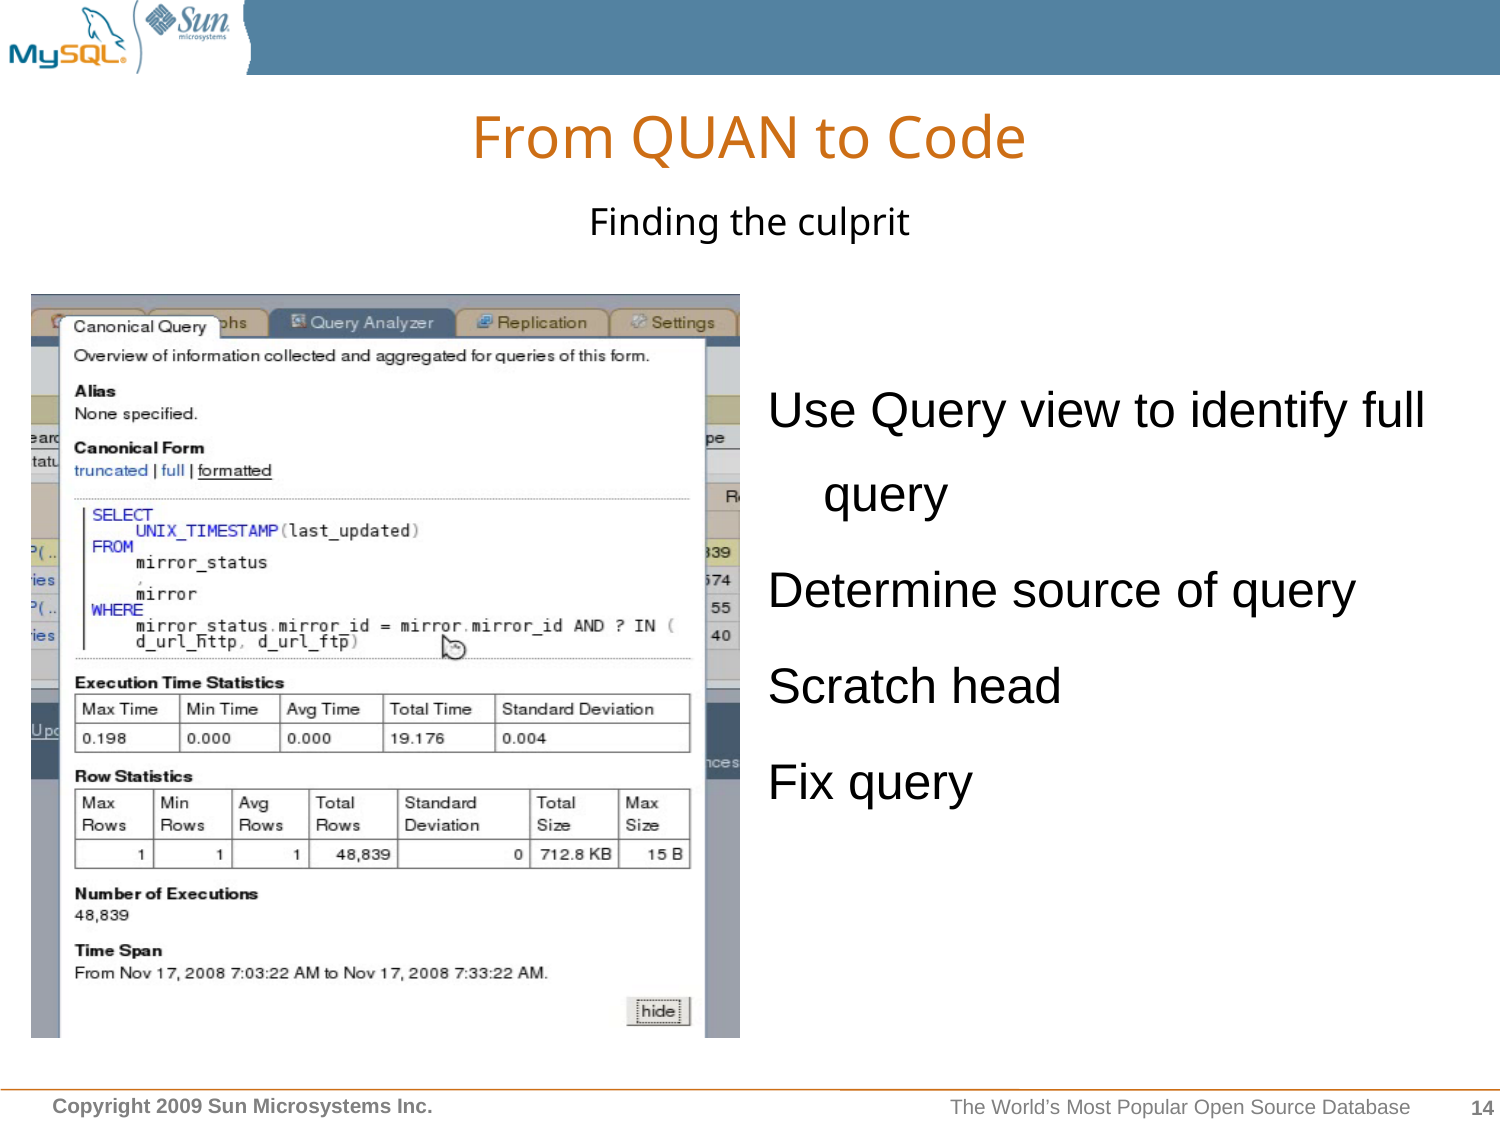

# From QUAN to Code Finding the culprit
Use Query view to identify full query
Determine source of query
Scratch head
Fix query